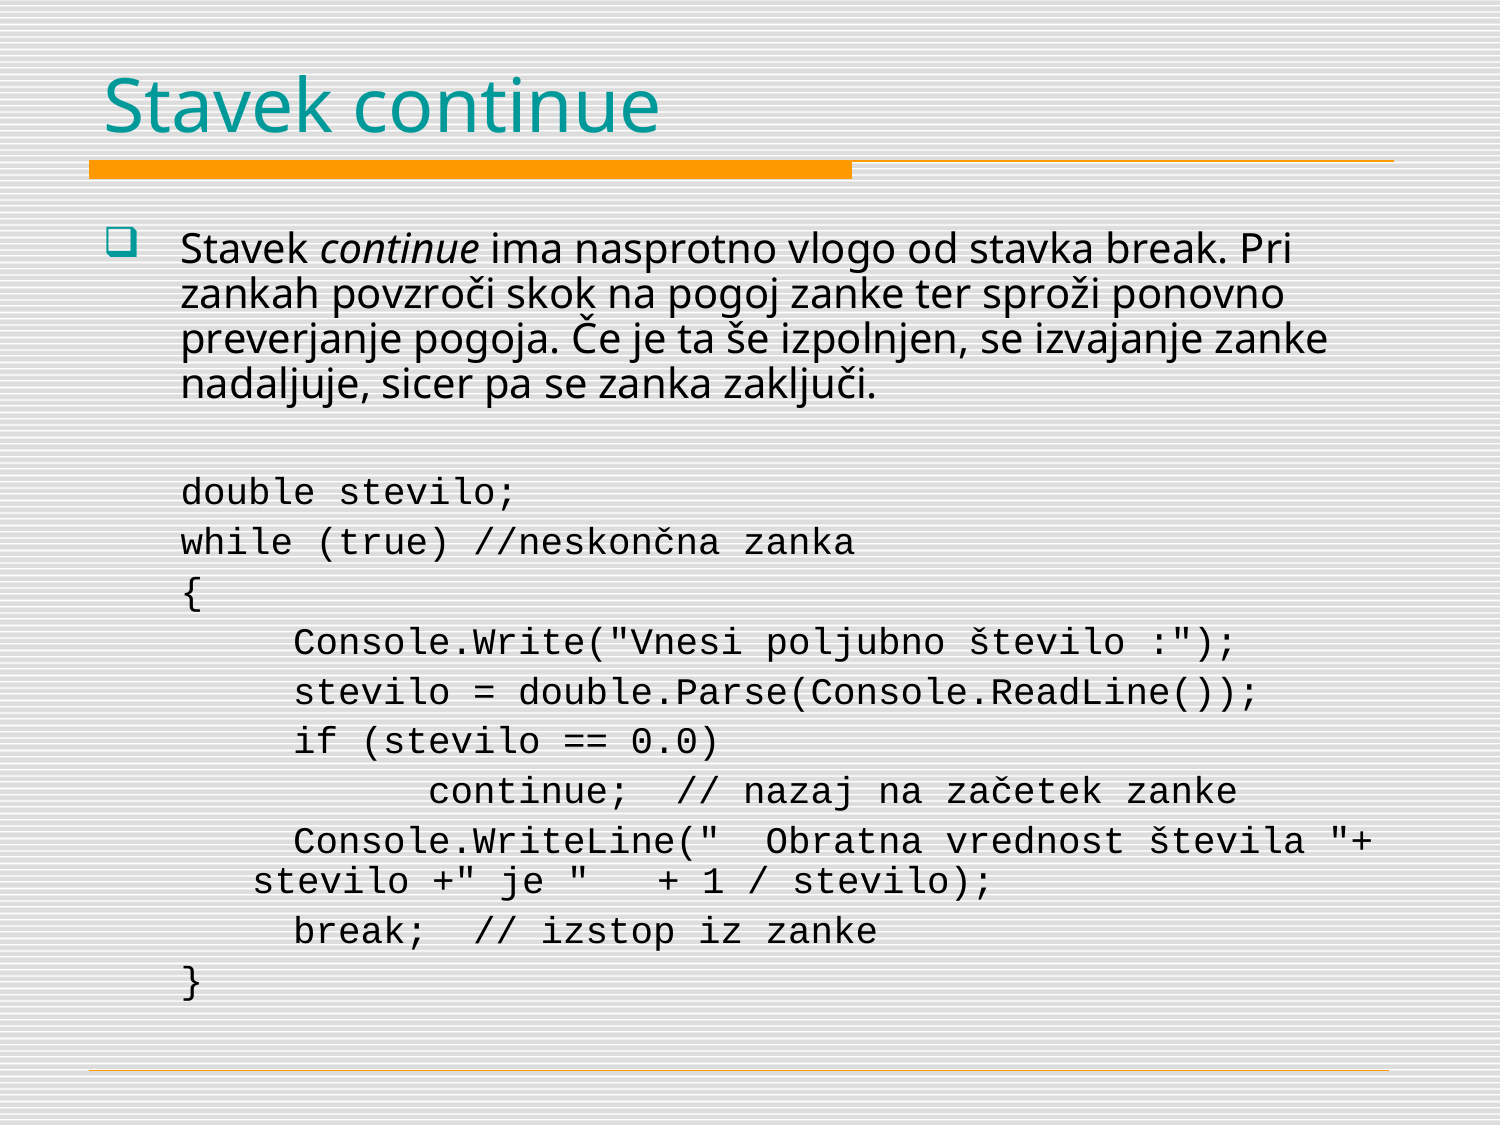

# Stavek continue
Stavek continue ima nasprotno vlogo od stavka break. Pri zankah povzroči skok na pogoj zanke ter sproži ponovno preverjanje pogoja. Če je ta še izpolnjen, se izvajanje zanke nadaljuje, sicer pa se zanka zaključi.
double stevilo;
while (true) //neskončna zanka
{
 Console.Write("Vnesi poljubno število :");
 stevilo = double.Parse(Console.ReadLine());
 if (stevilo == 0.0)
 continue; // nazaj na začetek zanke
 Console.WriteLine(" Obratna vrednost števila "+ stevilo +" je " + 1 / stevilo);
 break; // izstop iz zanke
}